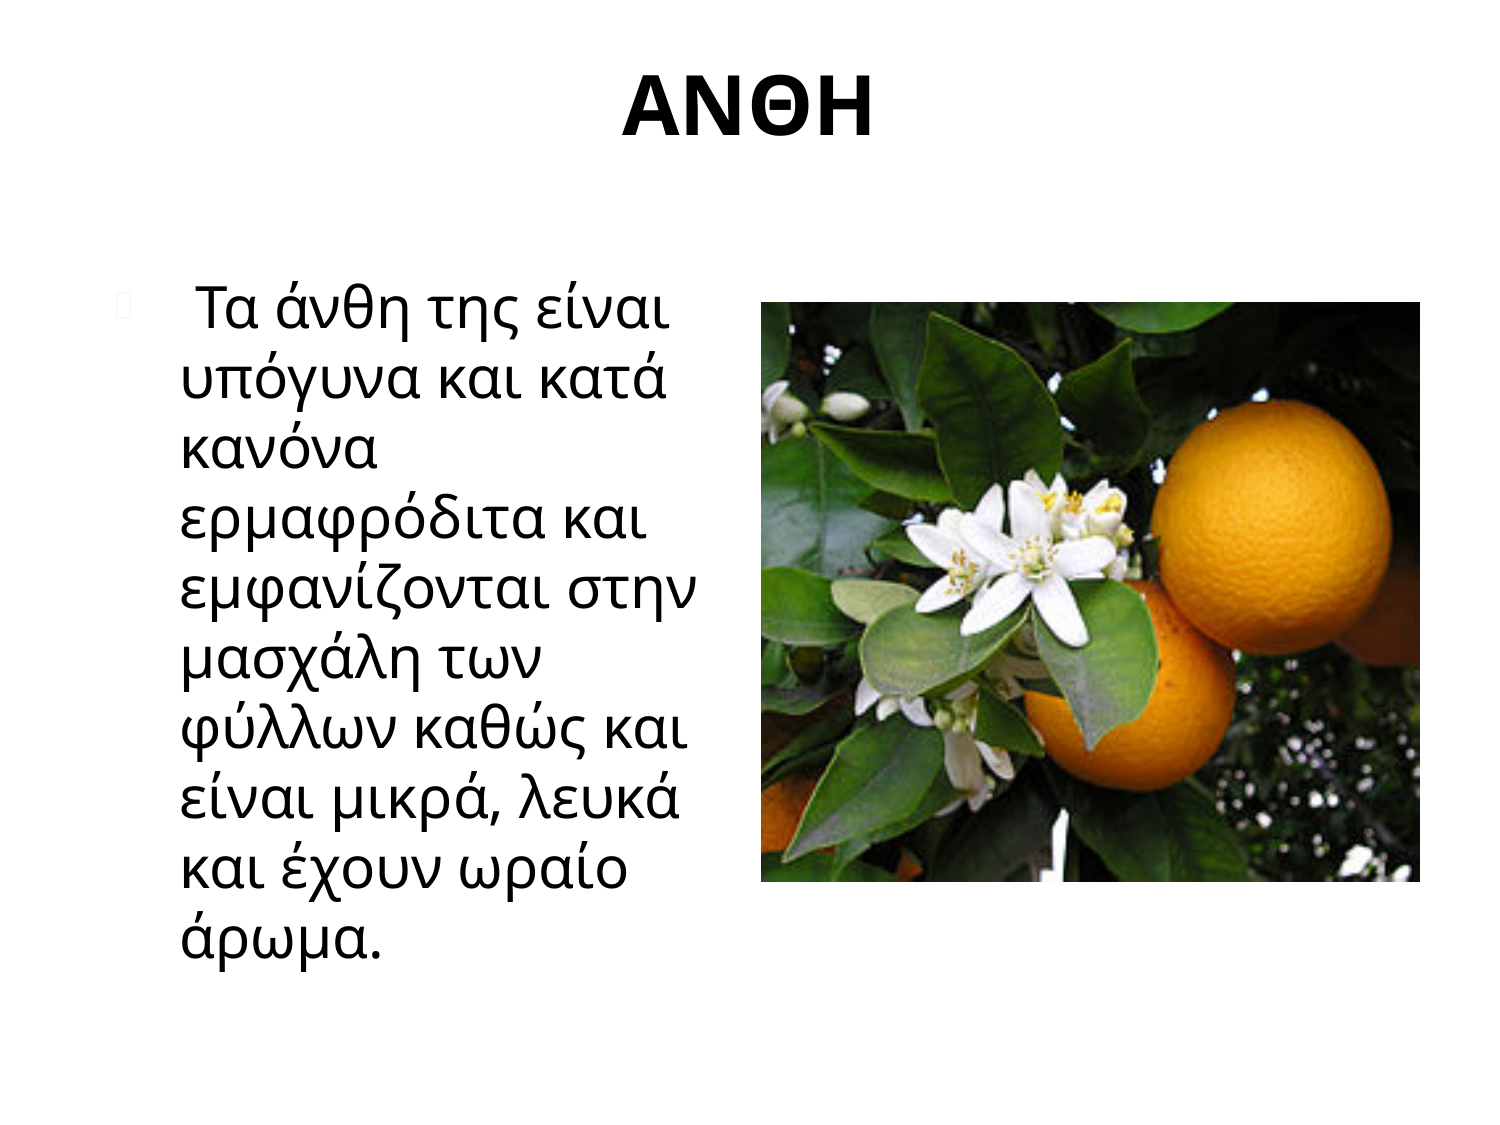

# ΑΝΘΗ
 Τα άνθη της είναι υπόγυνα και κατά κανόνα ερμαφρόδιτα και εμφανίζονται στην μασχάλη των φύλλων καθώς και είναι μικρά, λευκά και έχουν ωραίο άρωμα.